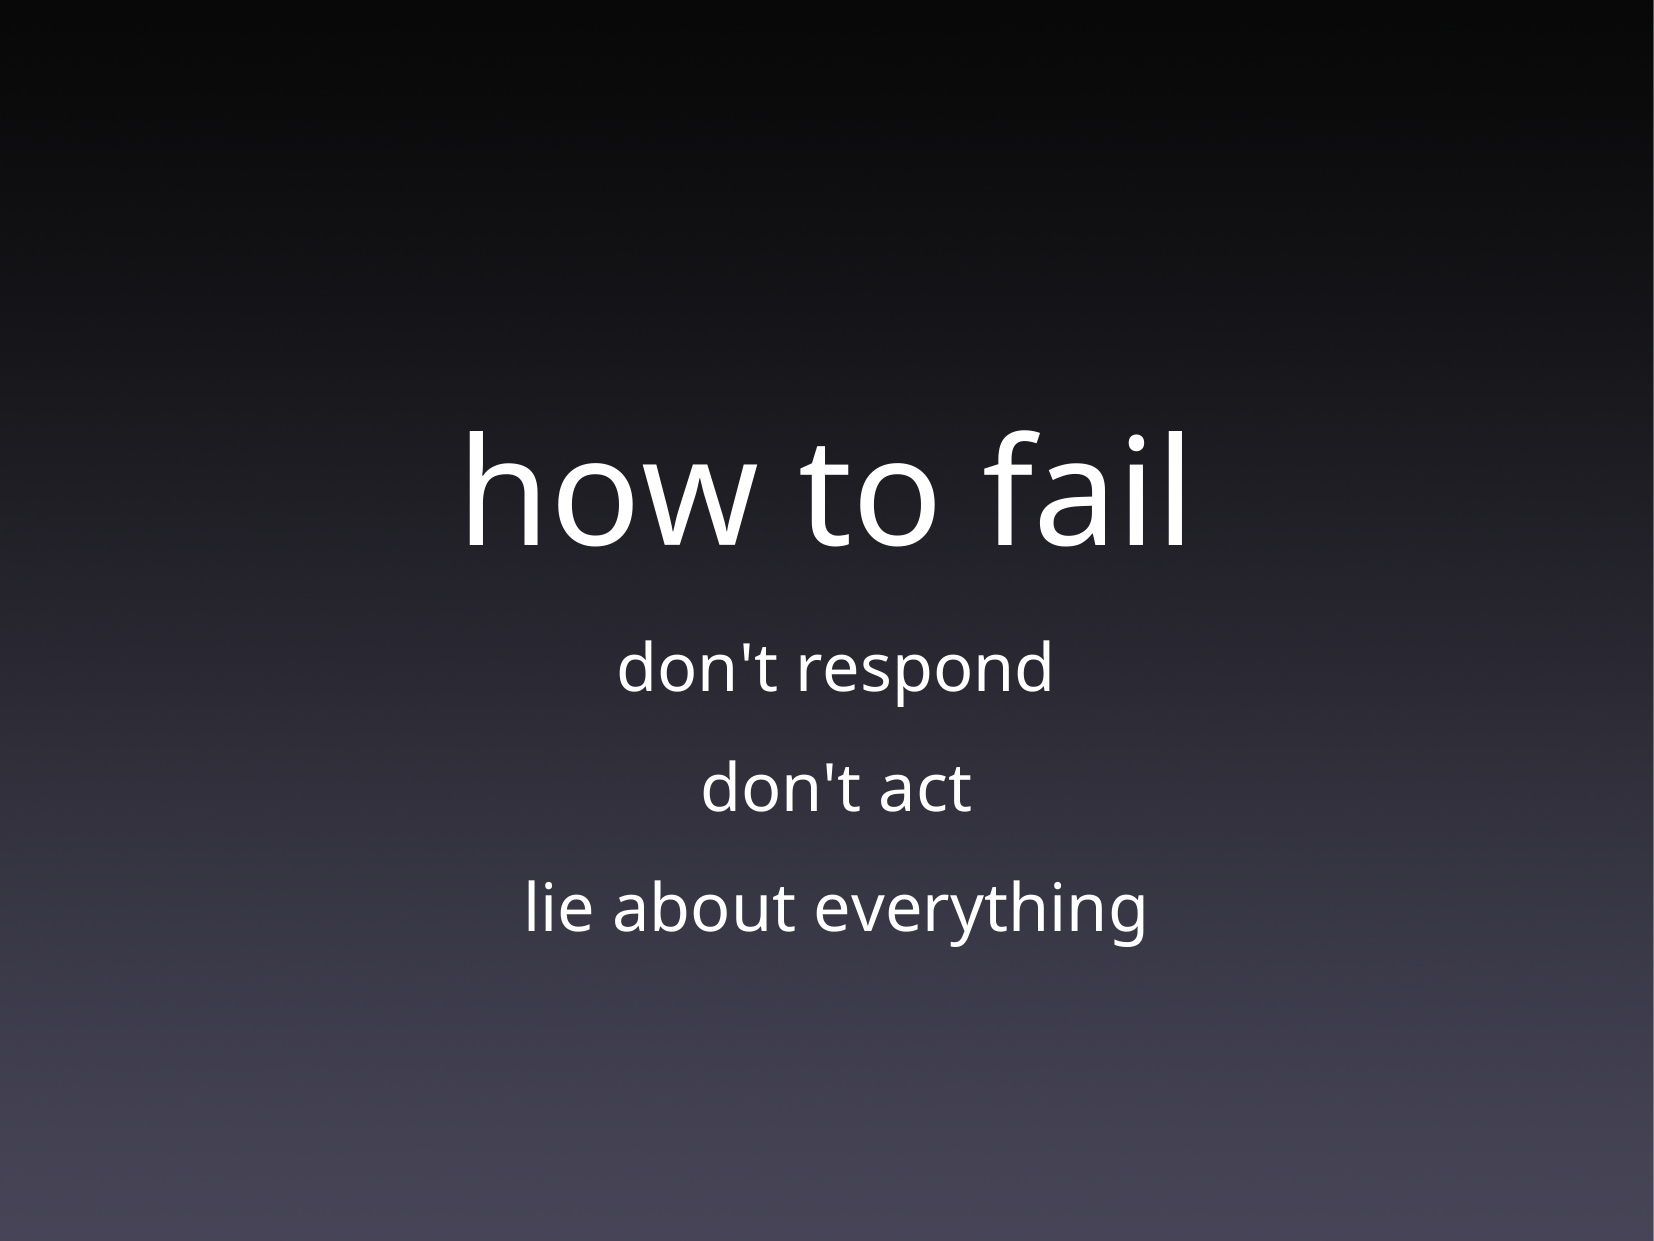

# how to fail
don't respond
don't act
lie about everything